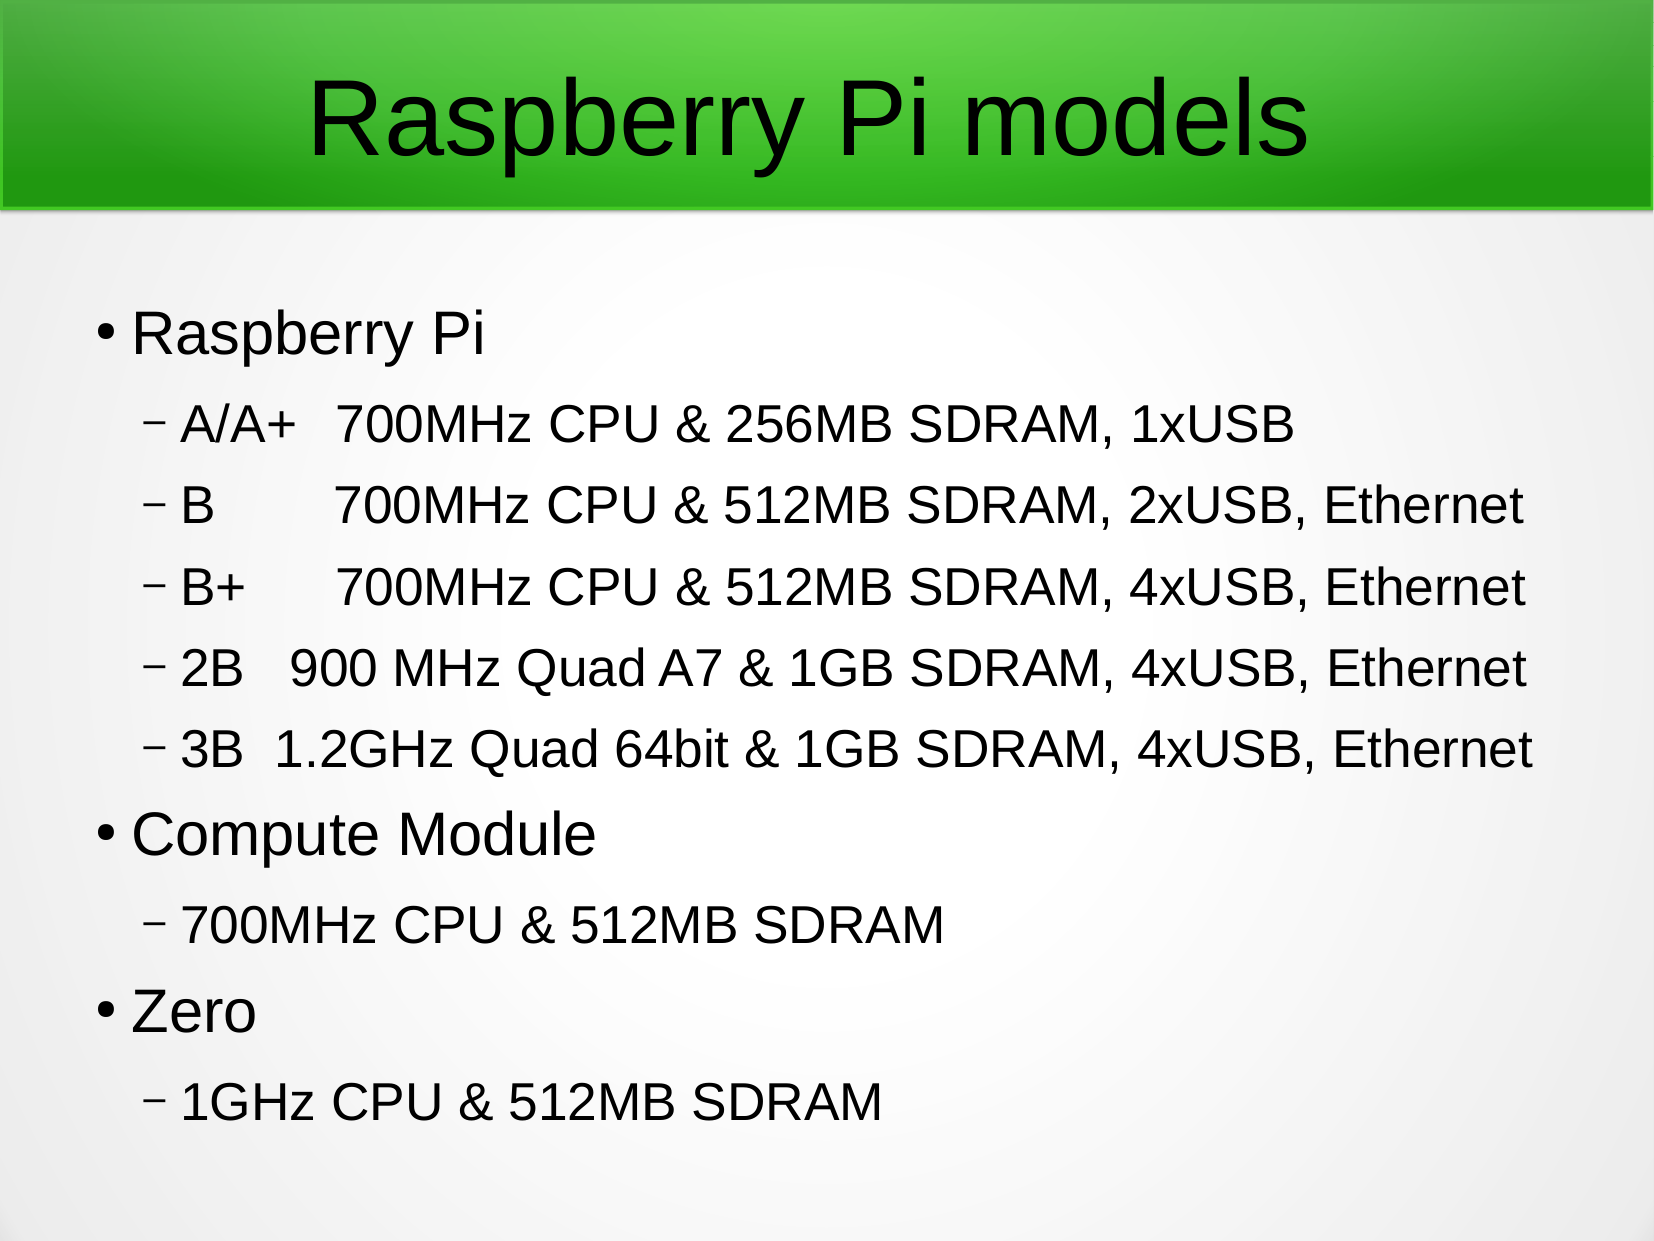

# Raspberry Pi models
Raspberry Pi
A/A+	700MHz CPU & 256MB SDRAM, 1xUSB
B 700MHz CPU & 512MB SDRAM, 2xUSB, Ethernet
B+ 700MHz CPU & 512MB SDRAM, 4xUSB, Ethernet
2B 900 MHz Quad A7 & 1GB SDRAM, 4xUSB, Ethernet
3B 1.2GHz Quad 64bit & 1GB SDRAM, 4xUSB, Ethernet
Compute Module
700MHz CPU & 512MB SDRAM
Zero
1GHz CPU & 512MB SDRAM